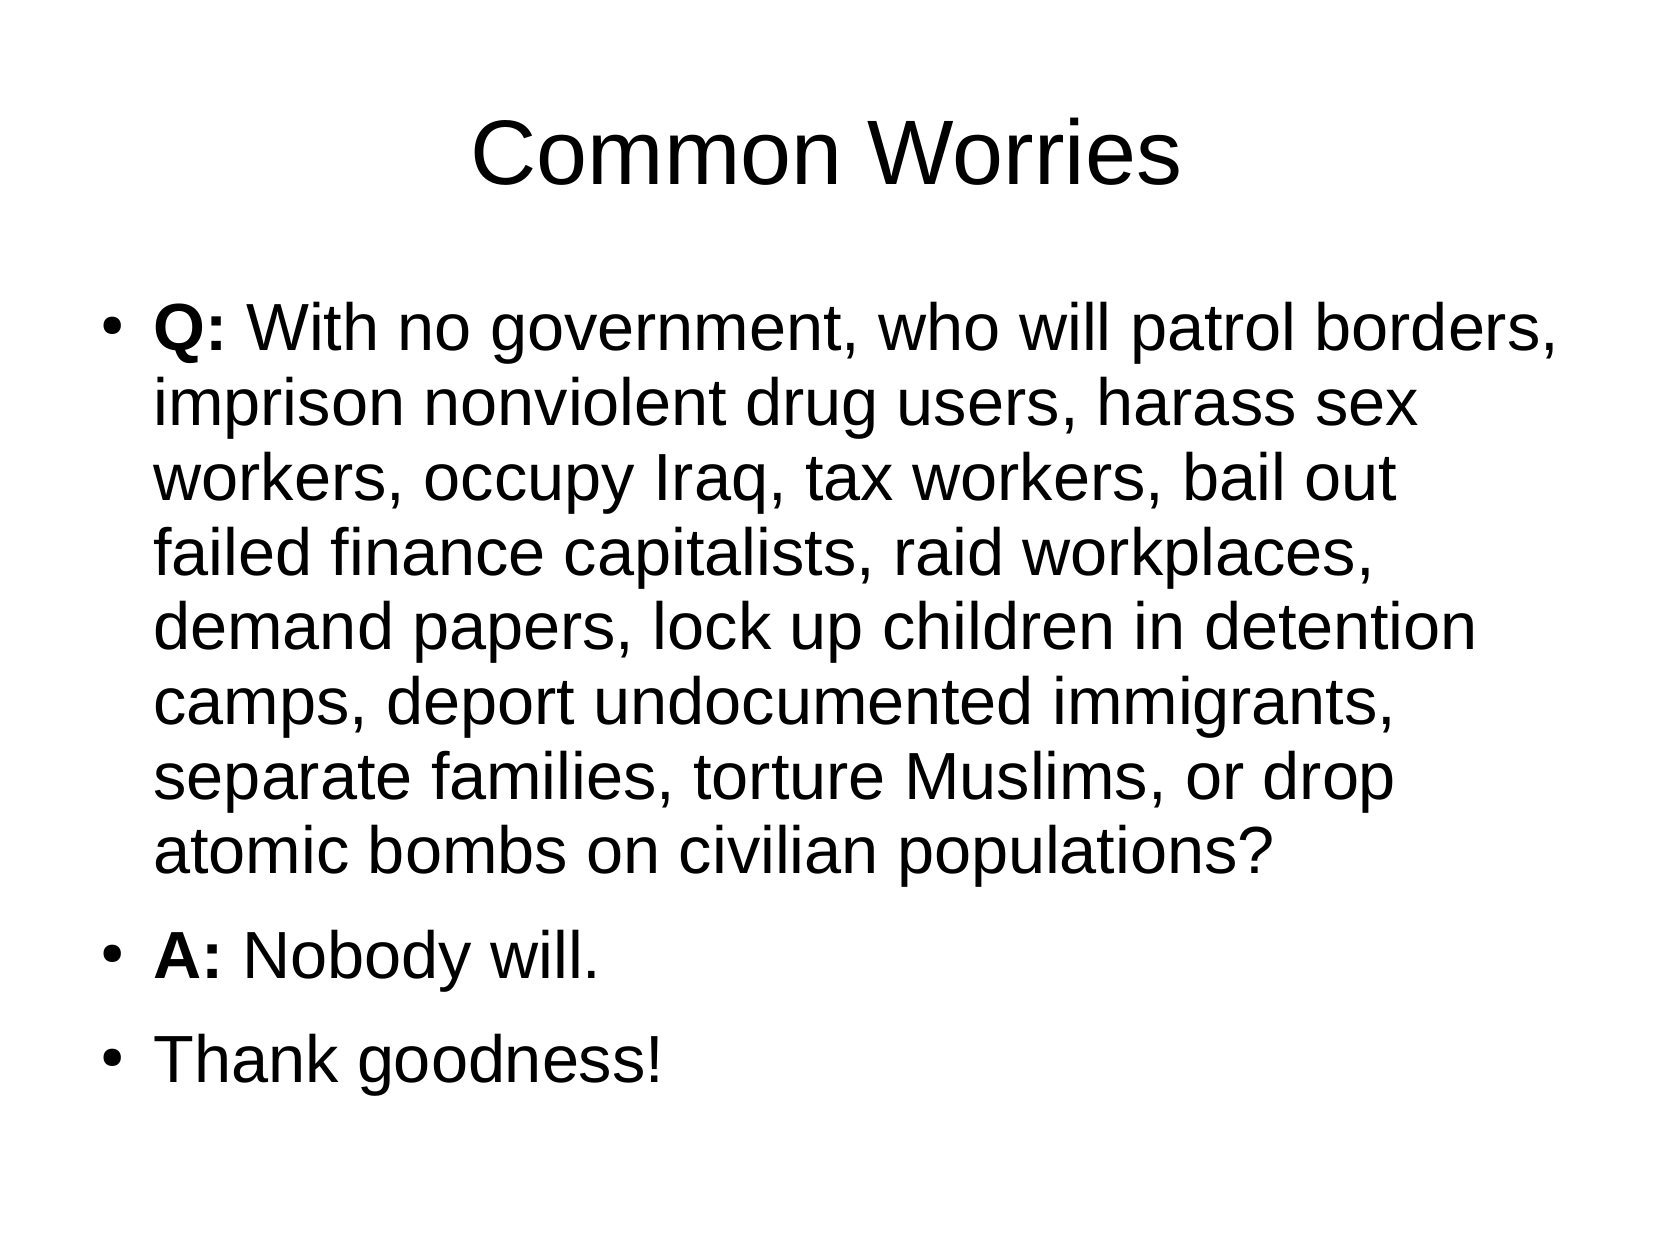

# Common Worries
Q: With no government, who will patrol borders, imprison nonviolent drug users, harass sex workers, occupy Iraq, tax workers, bail out failed finance capitalists, raid workplaces, demand papers, lock up children in detention camps, deport undocumented immigrants, separate families, torture Muslims, or drop atomic bombs on civilian populations?
A: Nobody will.
Thank goodness!